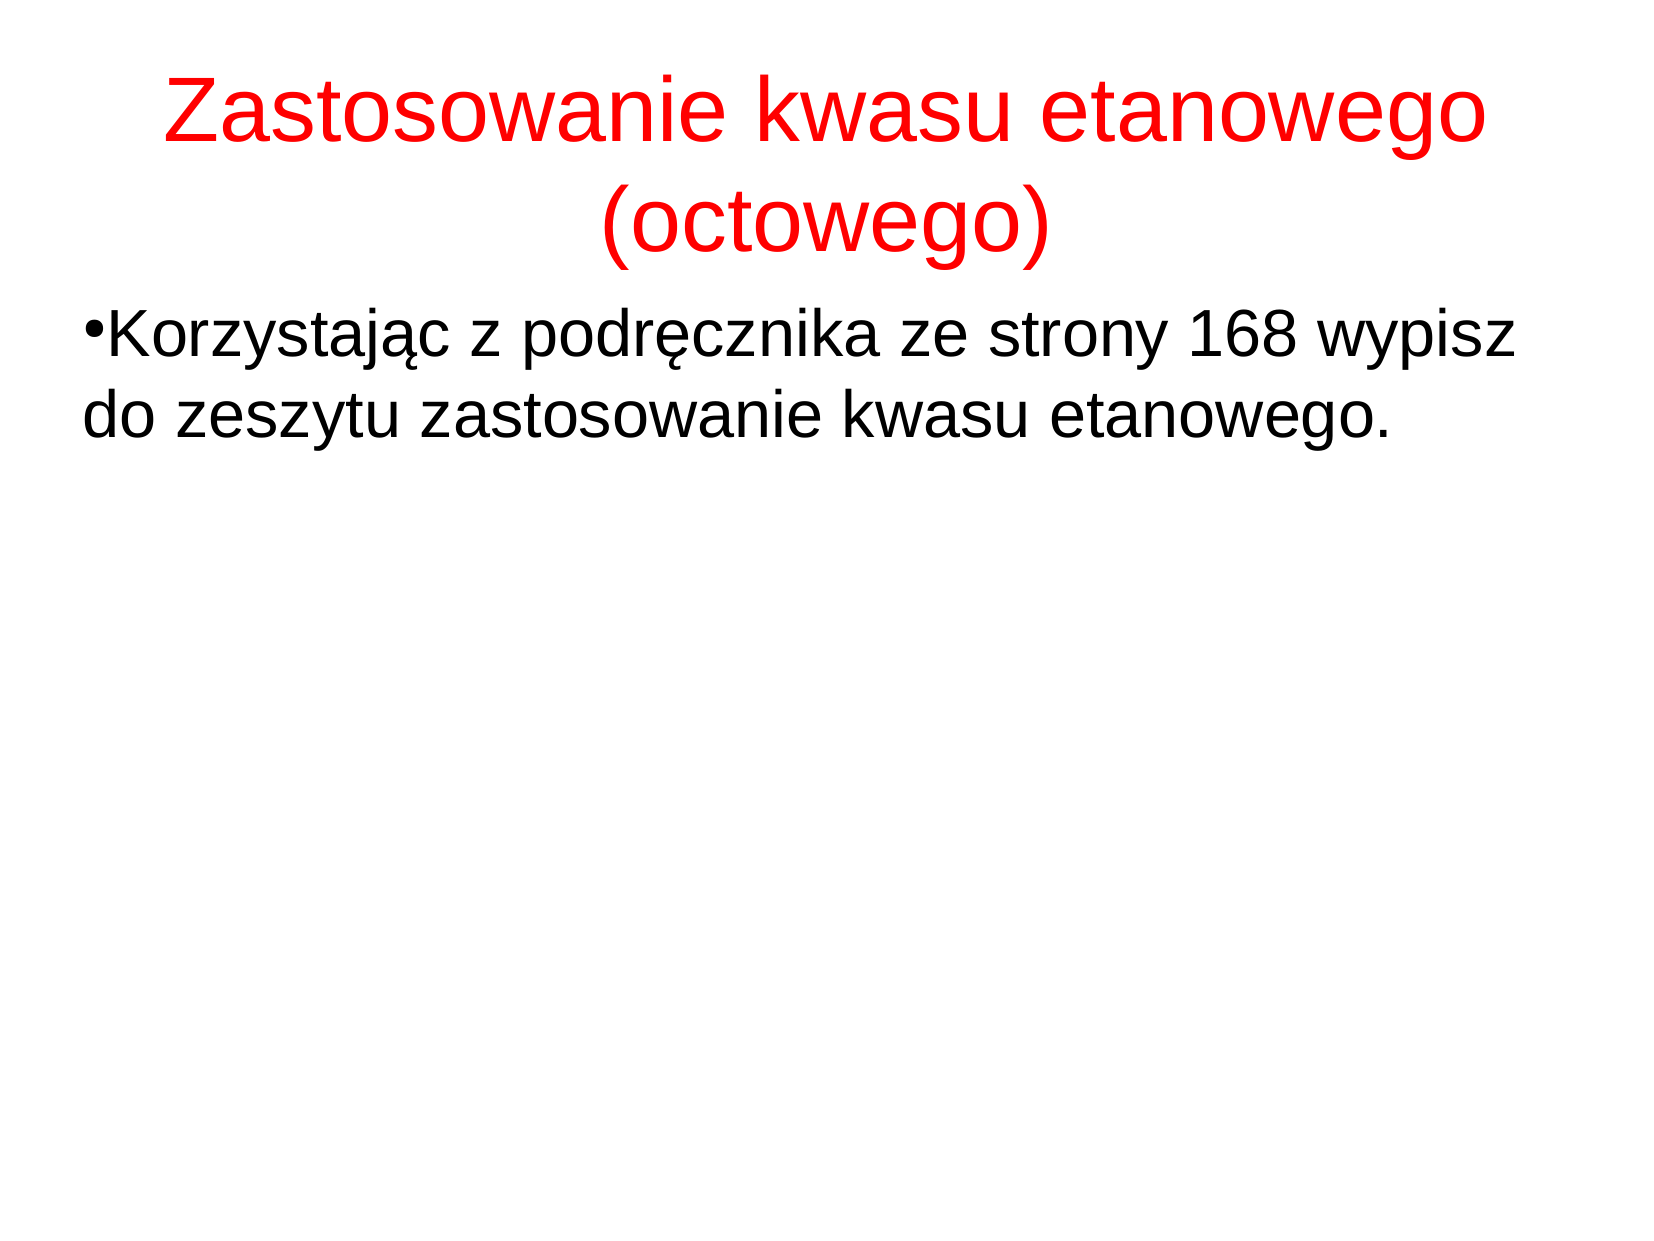

# Zastosowanie kwasu etanowego (octowego)
Korzystając z podręcznika ze strony 168 wypisz do zeszytu zastosowanie kwasu etanowego.